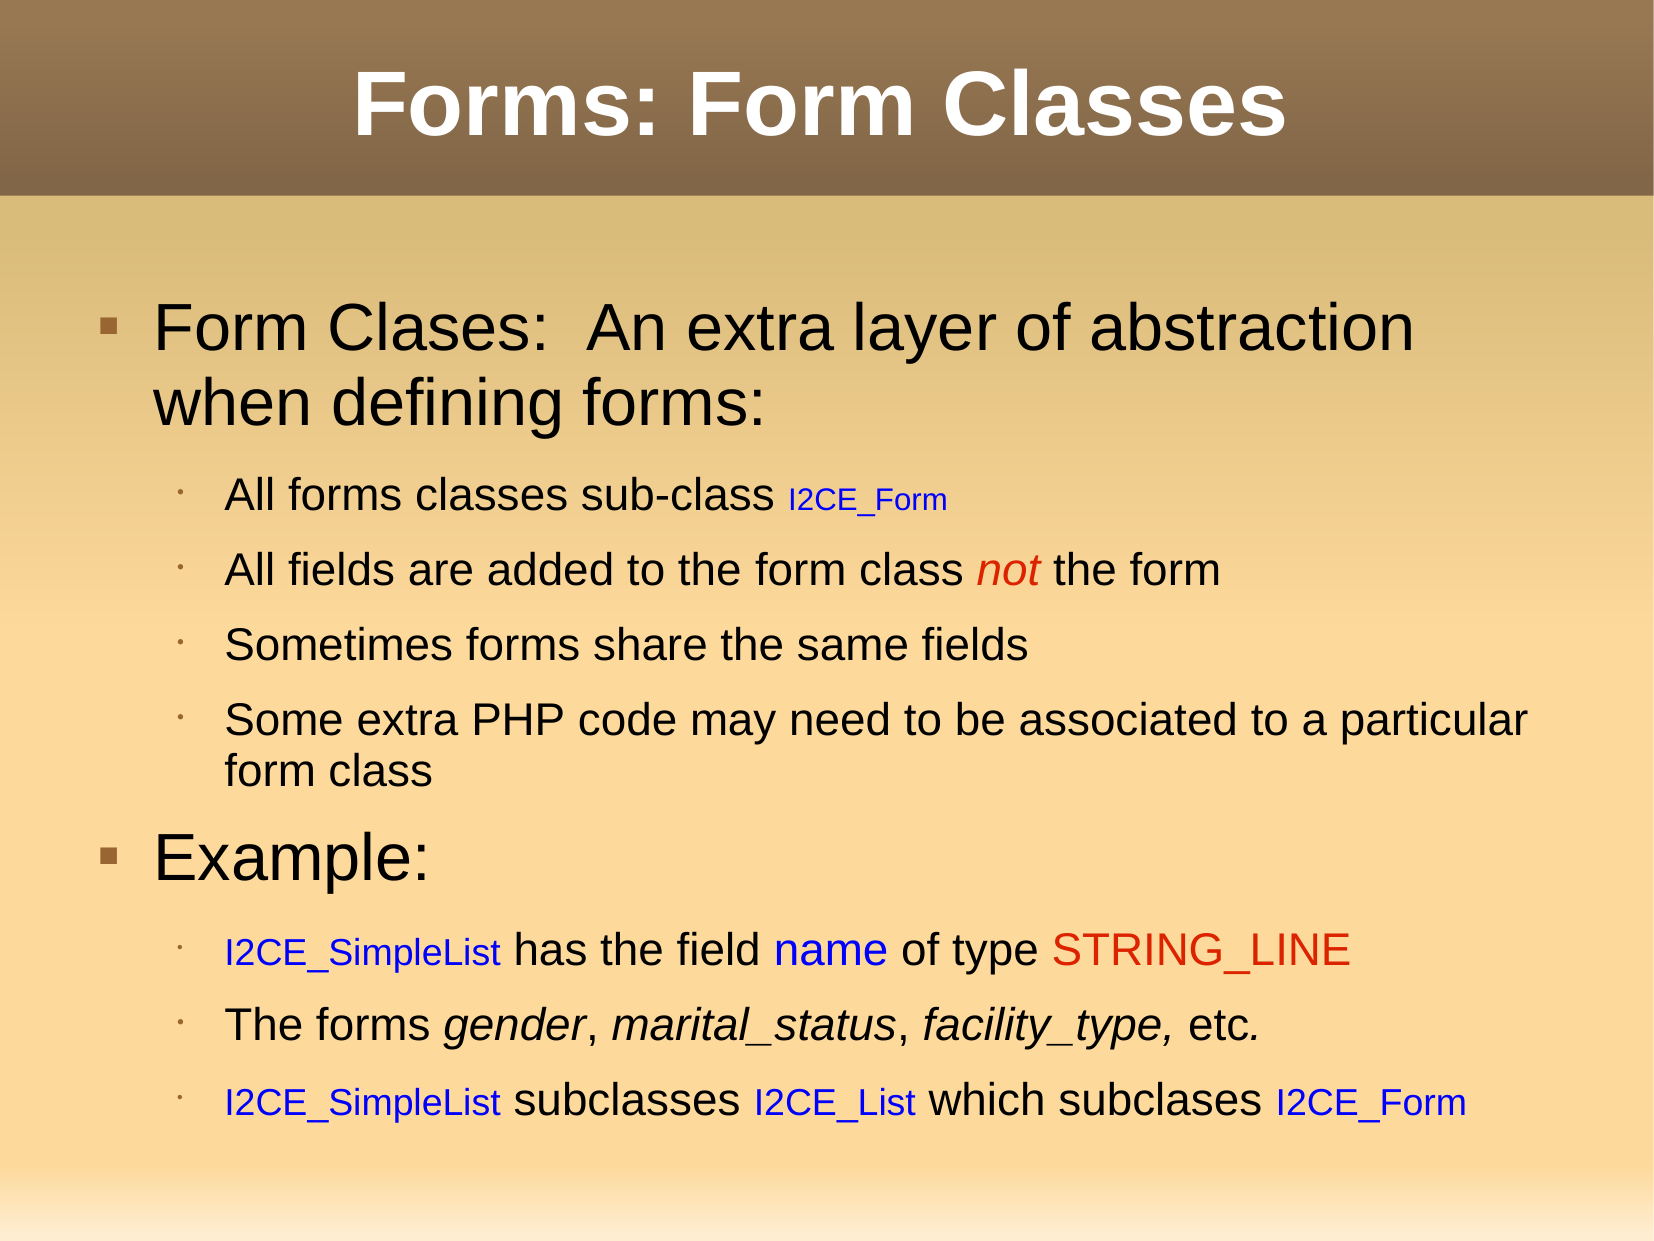

# Forms: Form Classes
Form Clases: An extra layer of abstraction when defining forms:
All forms classes sub-class I2CE_Form
All fields are added to the form class not the form
Sometimes forms share the same fields
Some extra PHP code may need to be associated to a particular form class
Example:
I2CE_SimpleList has the field name of type STRING_LINE
The forms gender, marital_status, facility_type, etc.
I2CE_SimpleList subclasses I2CE_List which subclases I2CE_Form